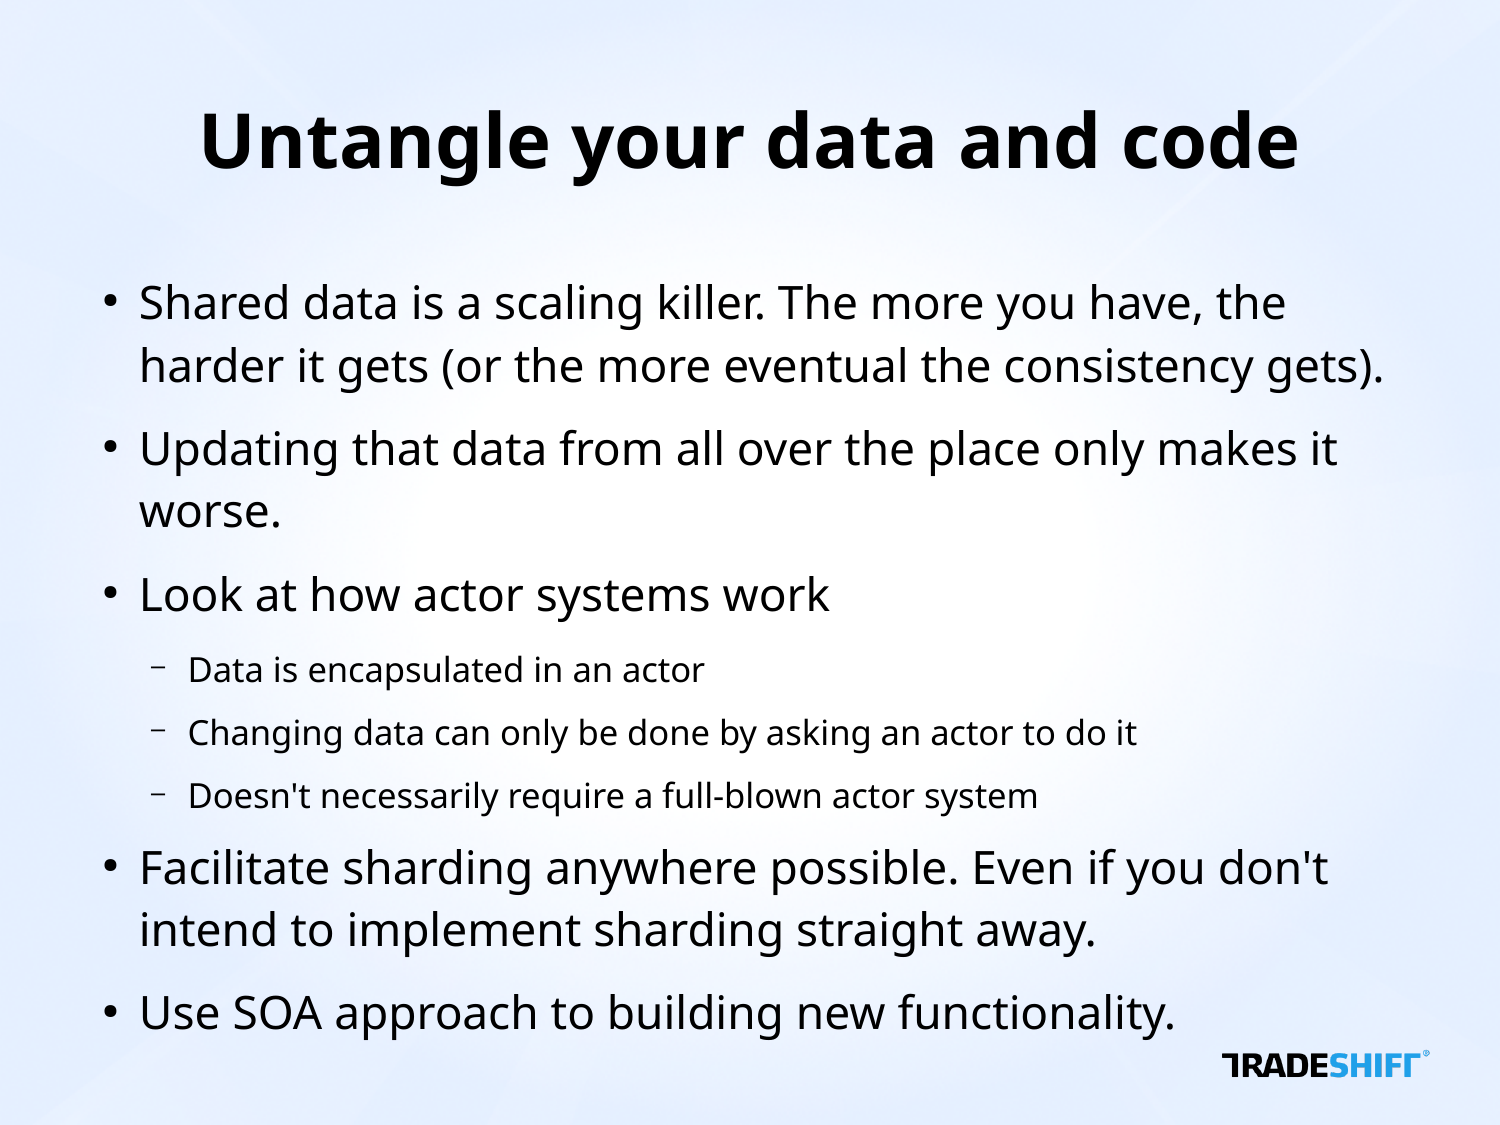

# Untangle your data and code
Shared data is a scaling killer. The more you have, the harder it gets (or the more eventual the consistency gets).
Updating that data from all over the place only makes it worse.
Look at how actor systems work
Data is encapsulated in an actor
Changing data can only be done by asking an actor to do it
Doesn't necessarily require a full-blown actor system
Facilitate sharding anywhere possible. Even if you don't intend to implement sharding straight away.
Use SOA approach to building new functionality.